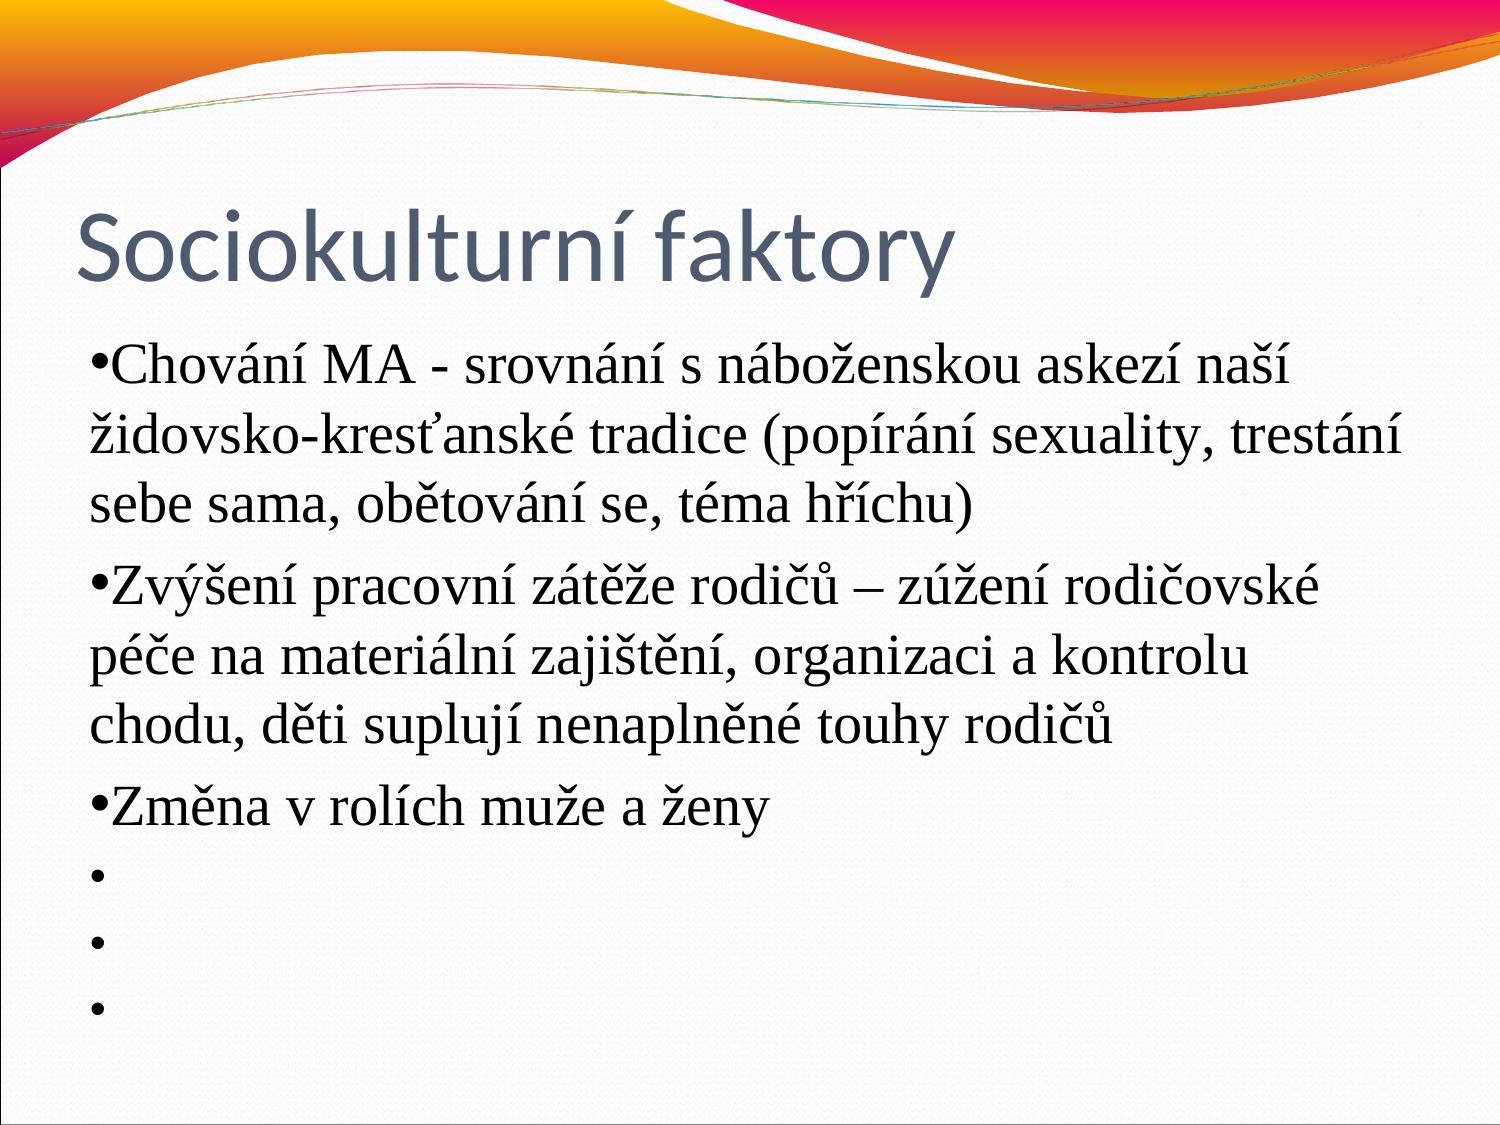

# Sociokulturní faktory
Chování MA - srovnání s náboženskou askezí naší židovsko-kresťanské tradice (popírání sexuality, trestání sebe sama, obětování se, téma hříchu)
Zvýšení pracovní zátěže rodičů – zúžení rodičovské péče na materiální zajištění, organizaci a kontrolu chodu, děti suplují nenaplněné touhy rodičů
Změna v rolích muže a ženy